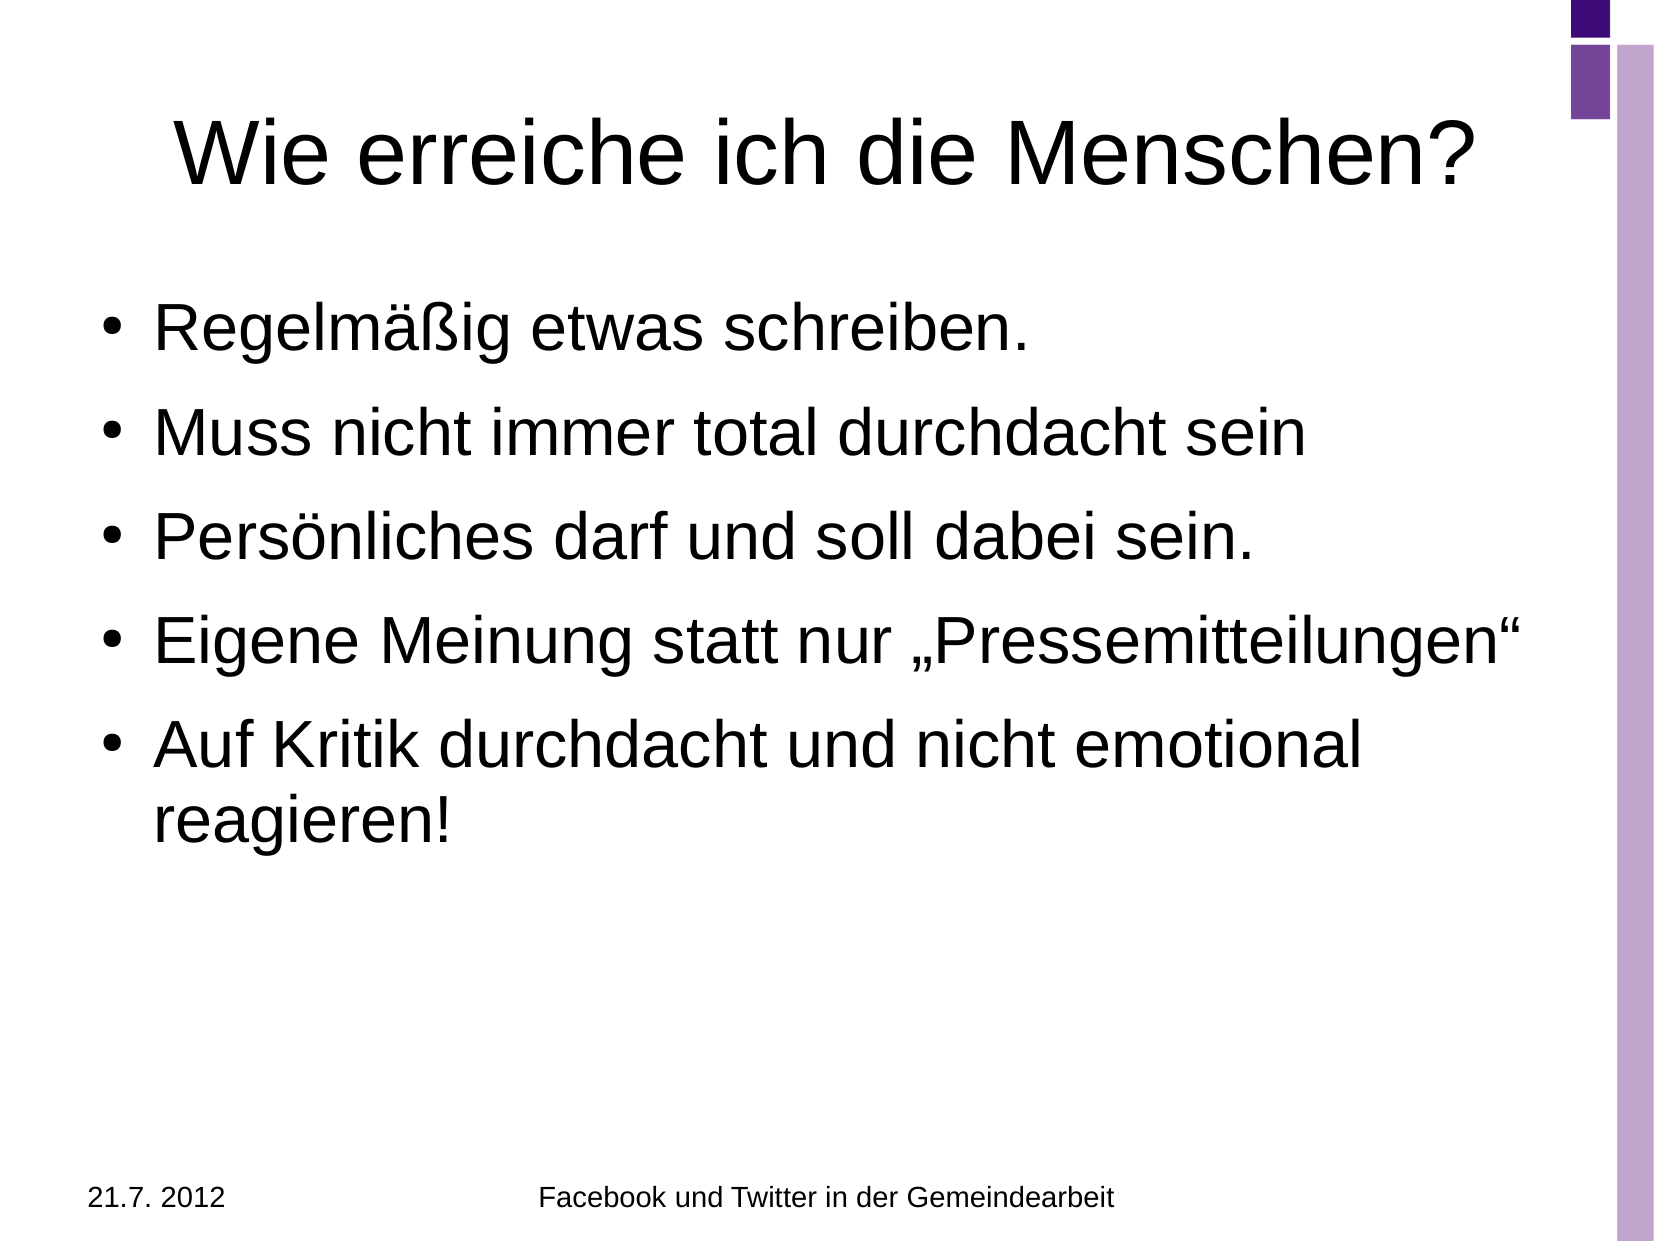

# Wie erreiche ich die Menschen?
Regelmäßig etwas schreiben.
Muss nicht immer total durchdacht sein
Persönliches darf und soll dabei sein.
Eigene Meinung statt nur „Pressemitteilungen“
Auf Kritik durchdacht und nicht emotional reagieren!